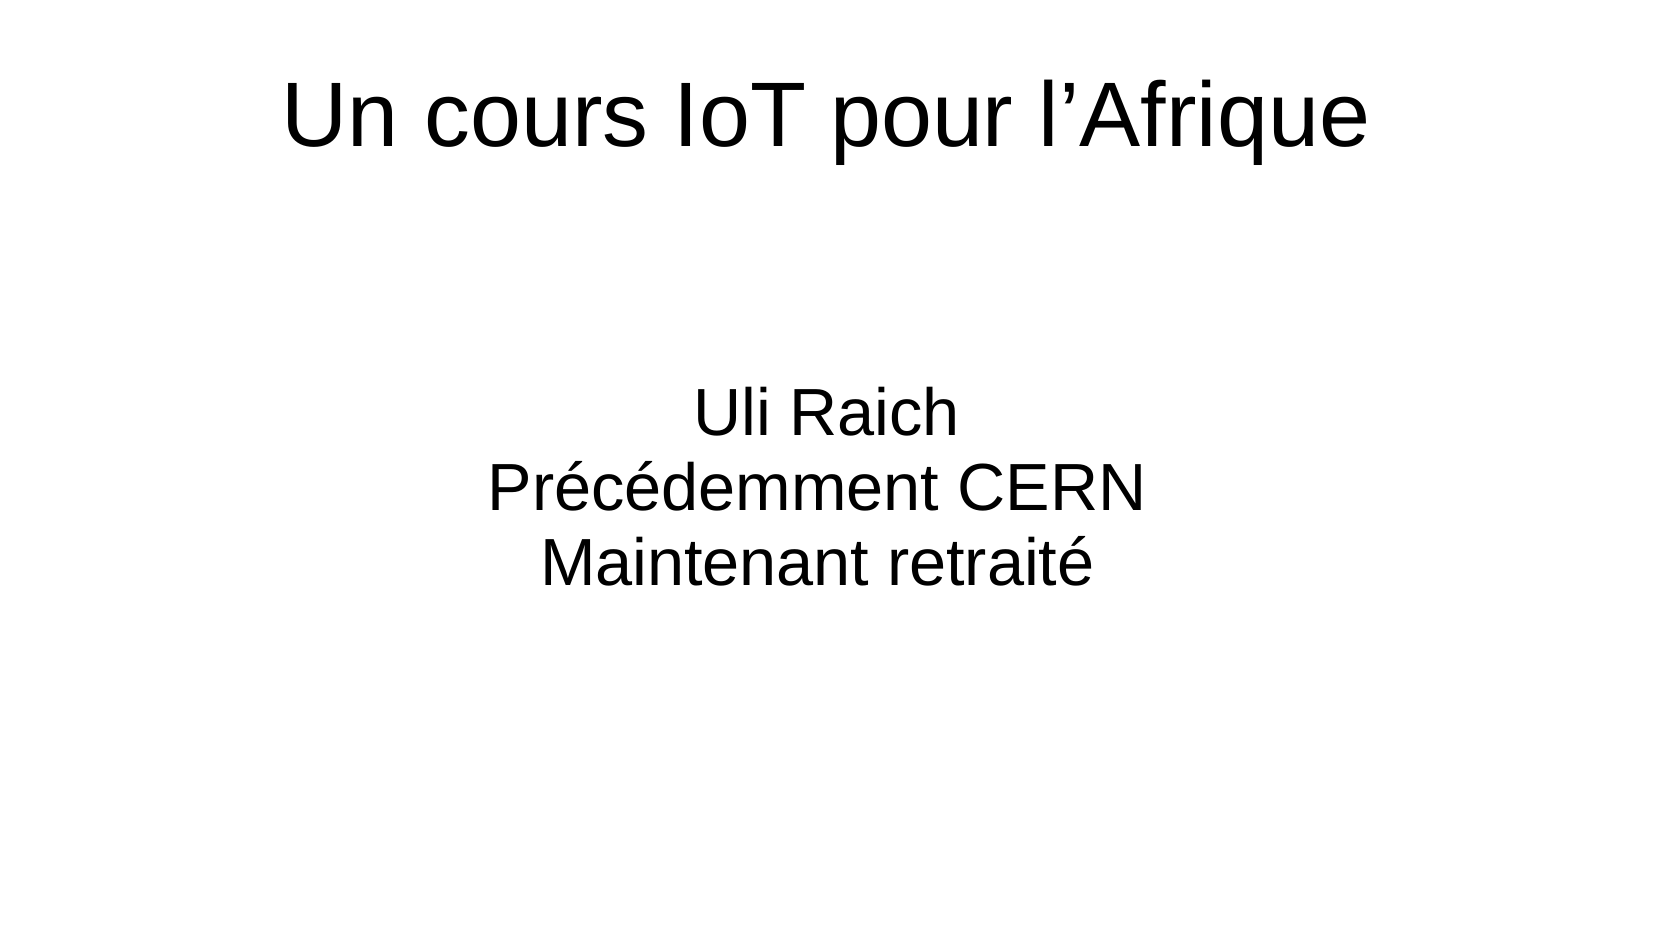

# Un cours IoT pour l’Afrique
Uli Raich
Précédemment CERN
Maintenant retraité